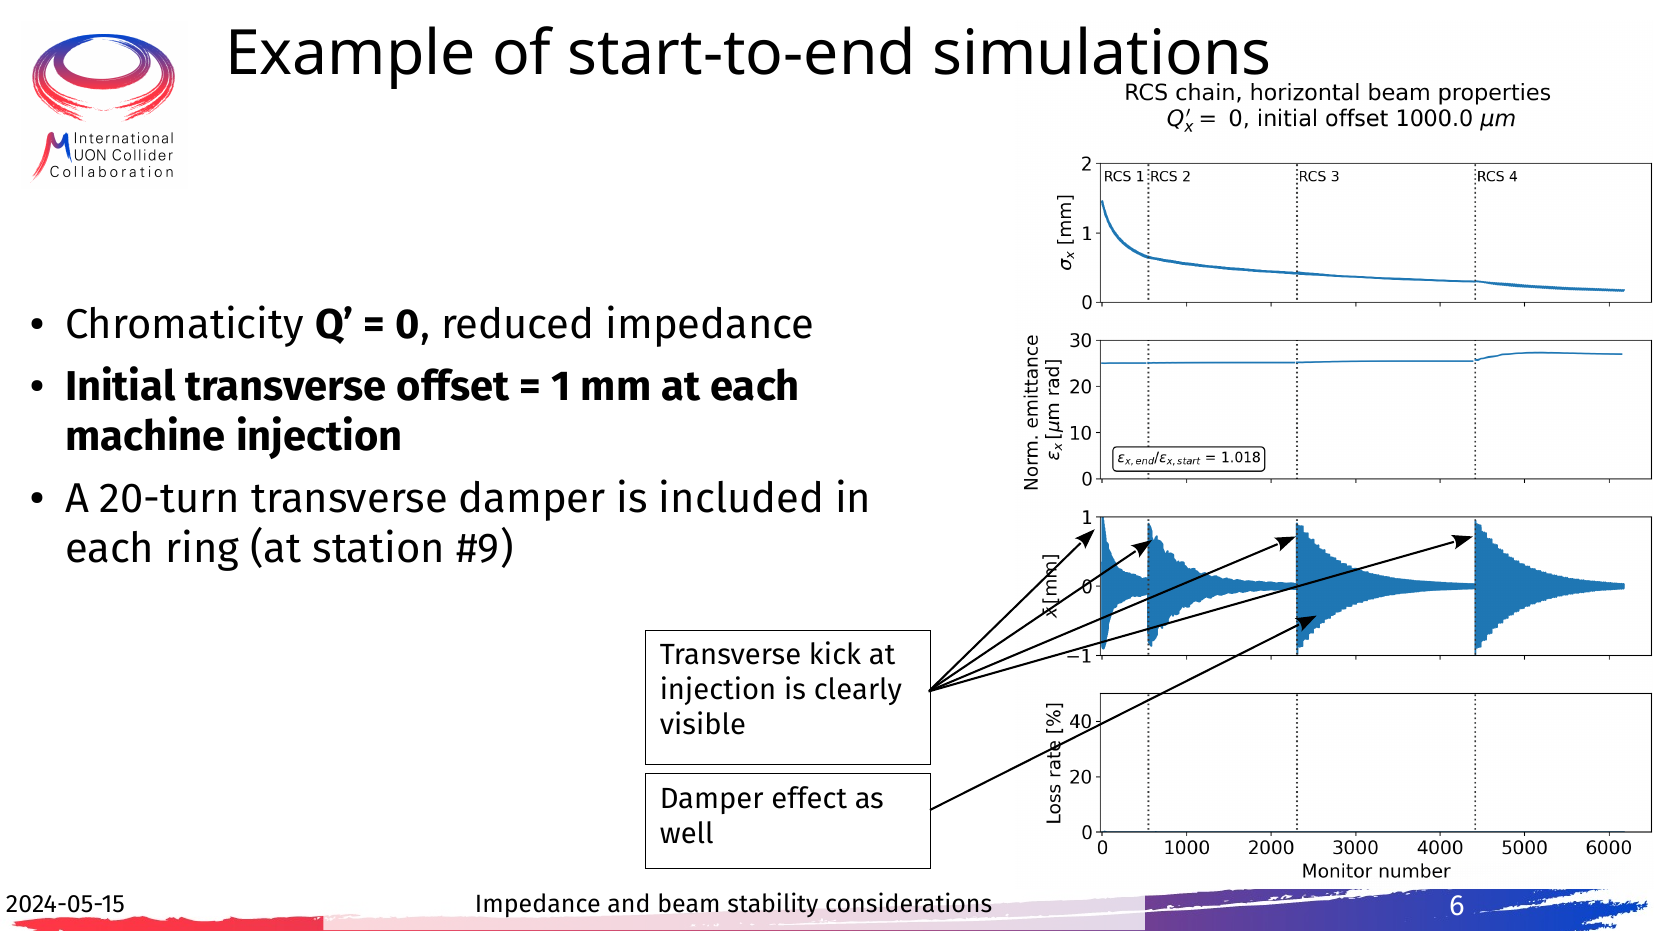

# Example of start-to-end simulations
Chromaticity Q’ = 0, reduced impedance
Initial transverse offset = 1 mm at each machine injection
A 20-turn transverse damper is included in each ring (at station #9)
Transverse kick at injection is clearly visible
Damper effect as well
2024-05-15
Impedance and beam stability considerations
6